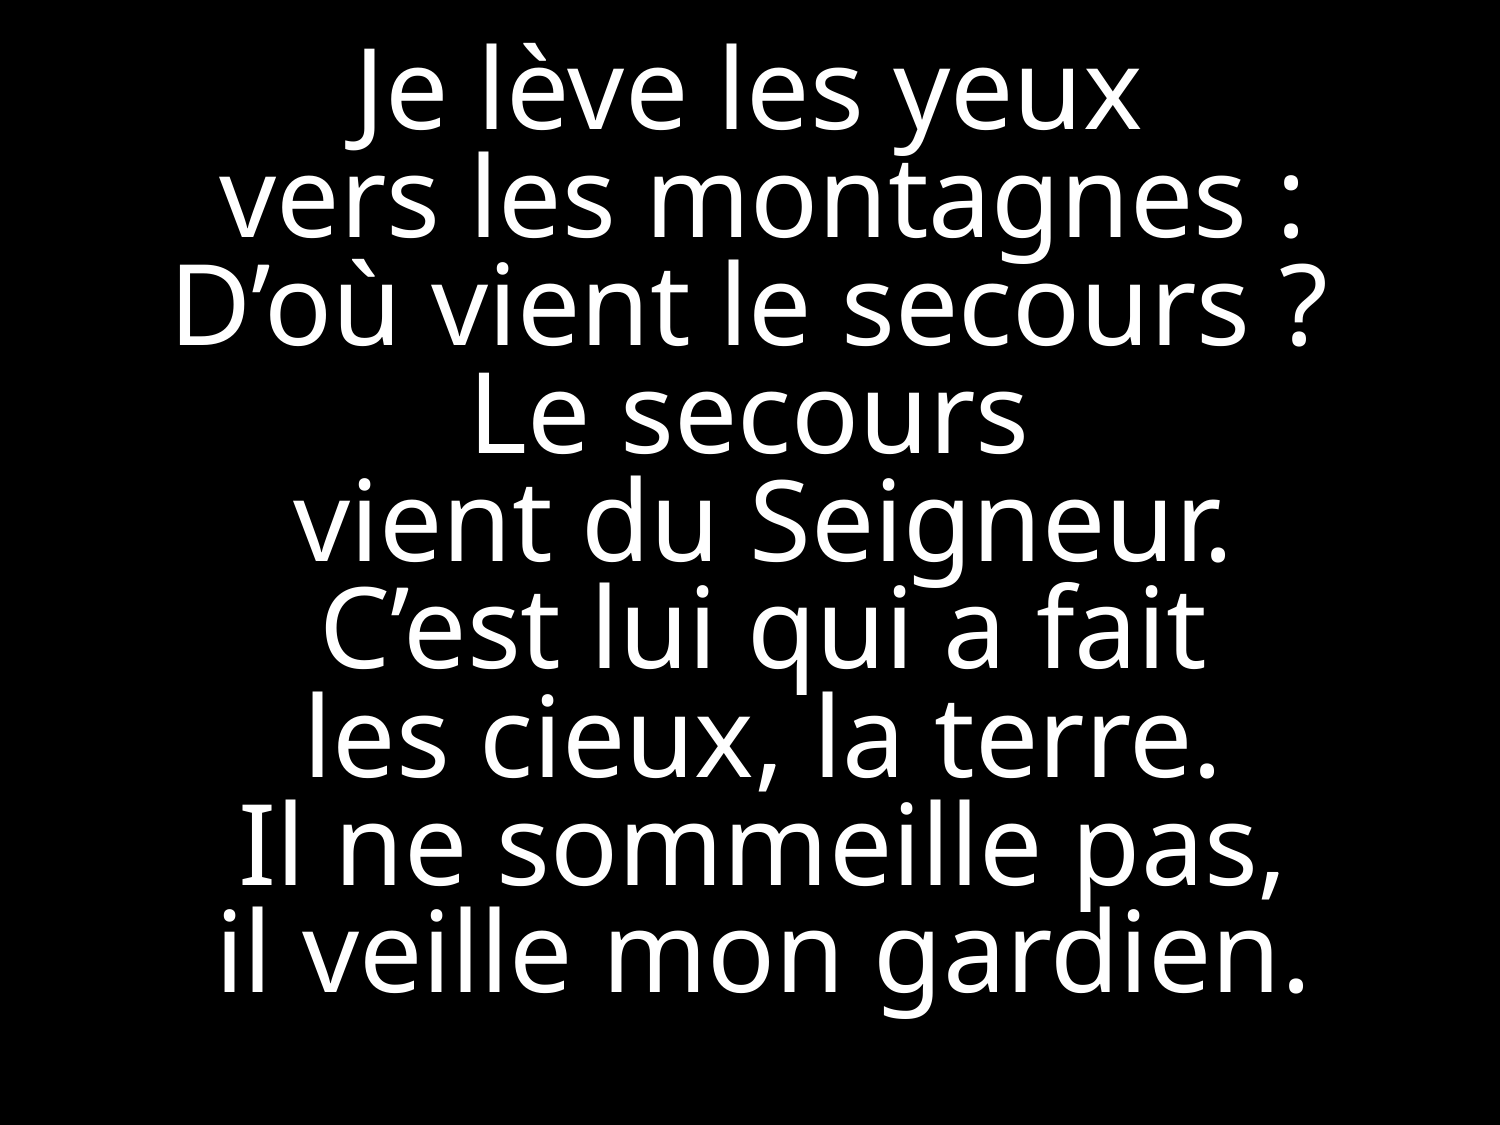

# Je lève les yeux
vers les montagnes :
D’où vient le secours ?
Le secours
vient du Seigneur.
C’est lui qui a fait
les cieux, la terre.
Il ne sommeille pas,
il veille mon gardien.